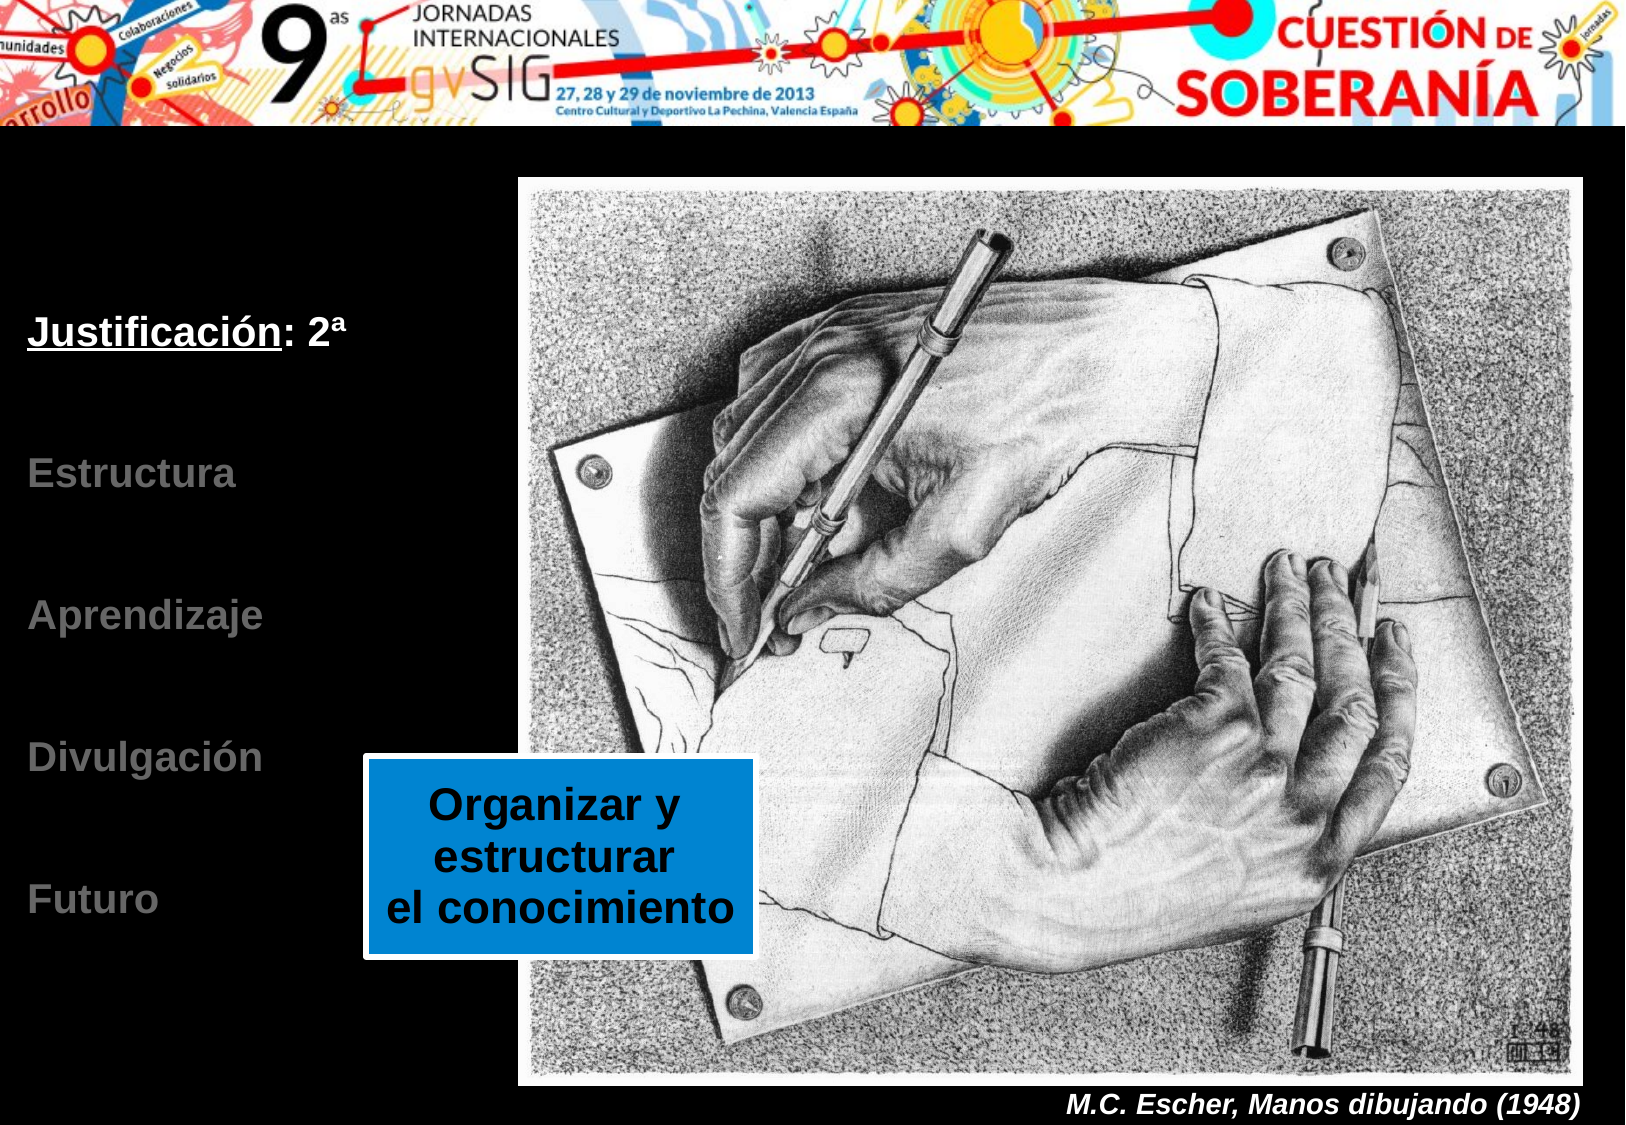

Justificación: 2ª
Estructura
Aprendizaje
Divulgación
Futuro
Organizar y
estructurar
el conocimiento
M.C. Escher, Manos dibujando (1948)